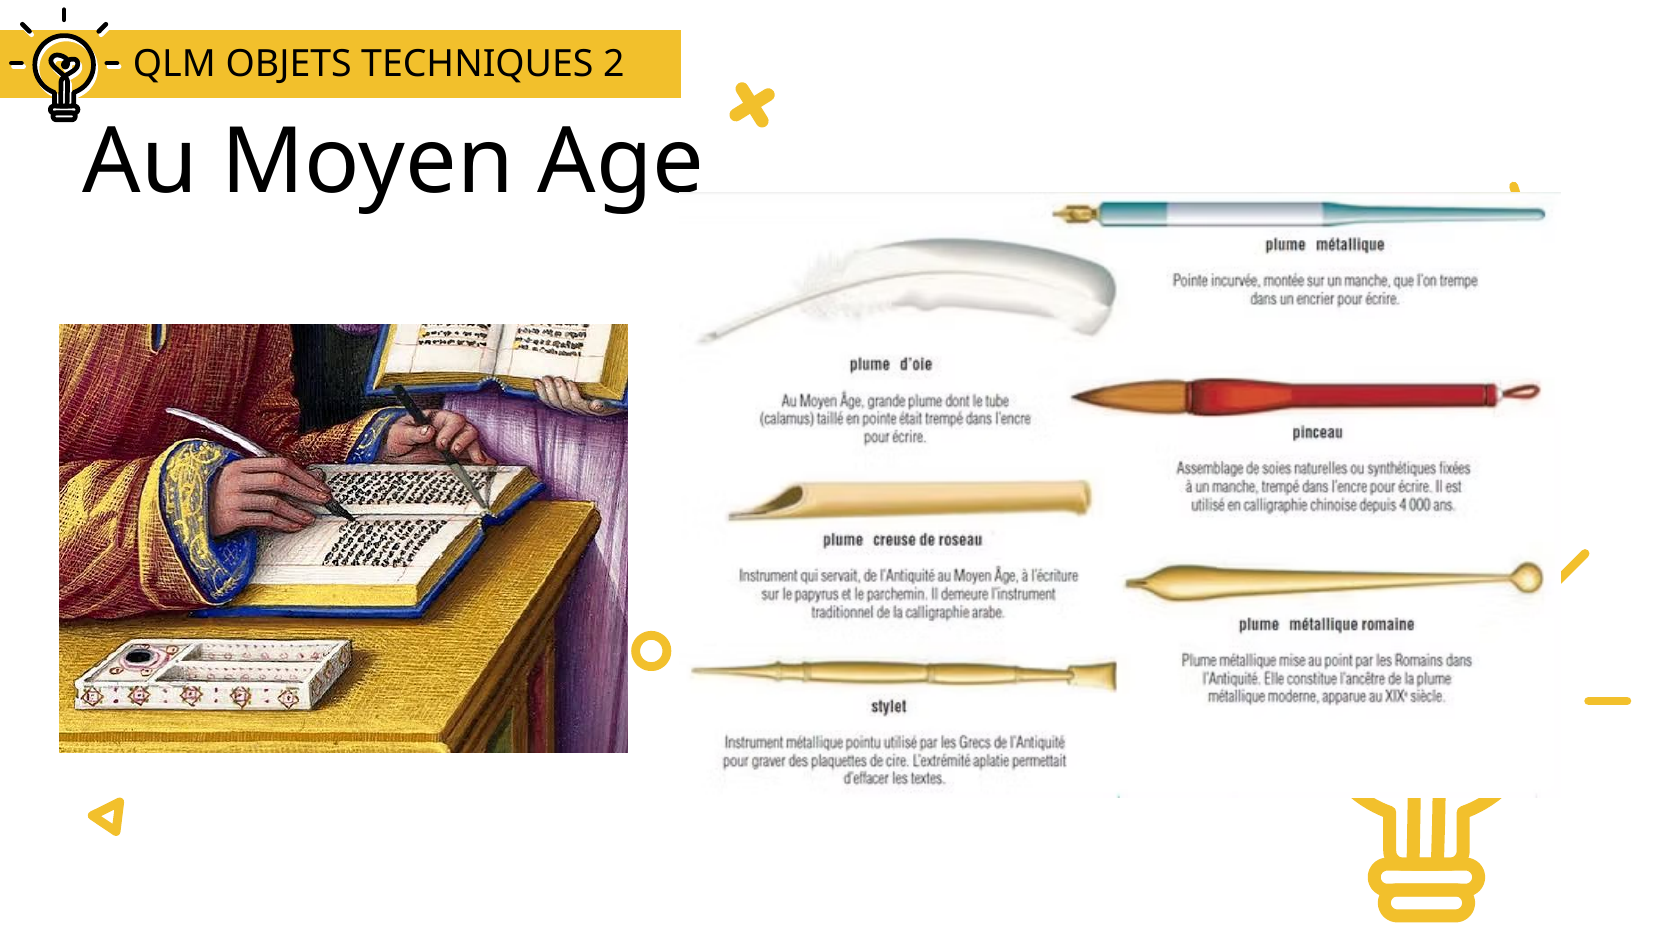

QLM OBJETS TECHNIQUES 2
# Au Moyen Age